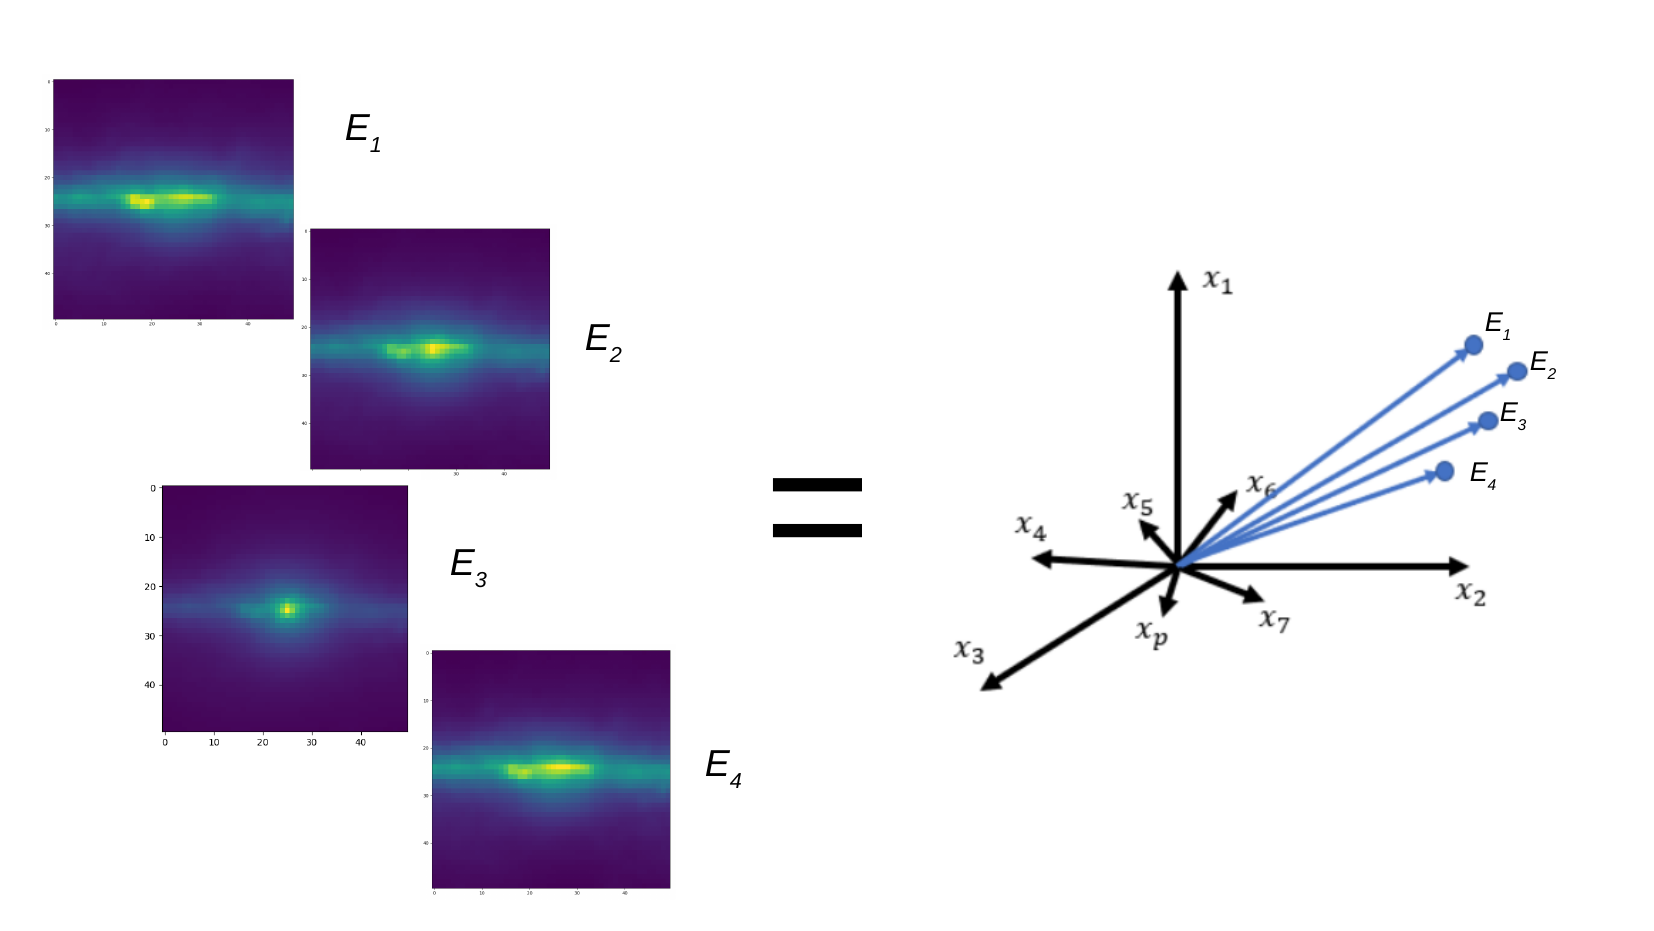

E1
E1
E2
E2
E3
=
E4
E3
E4